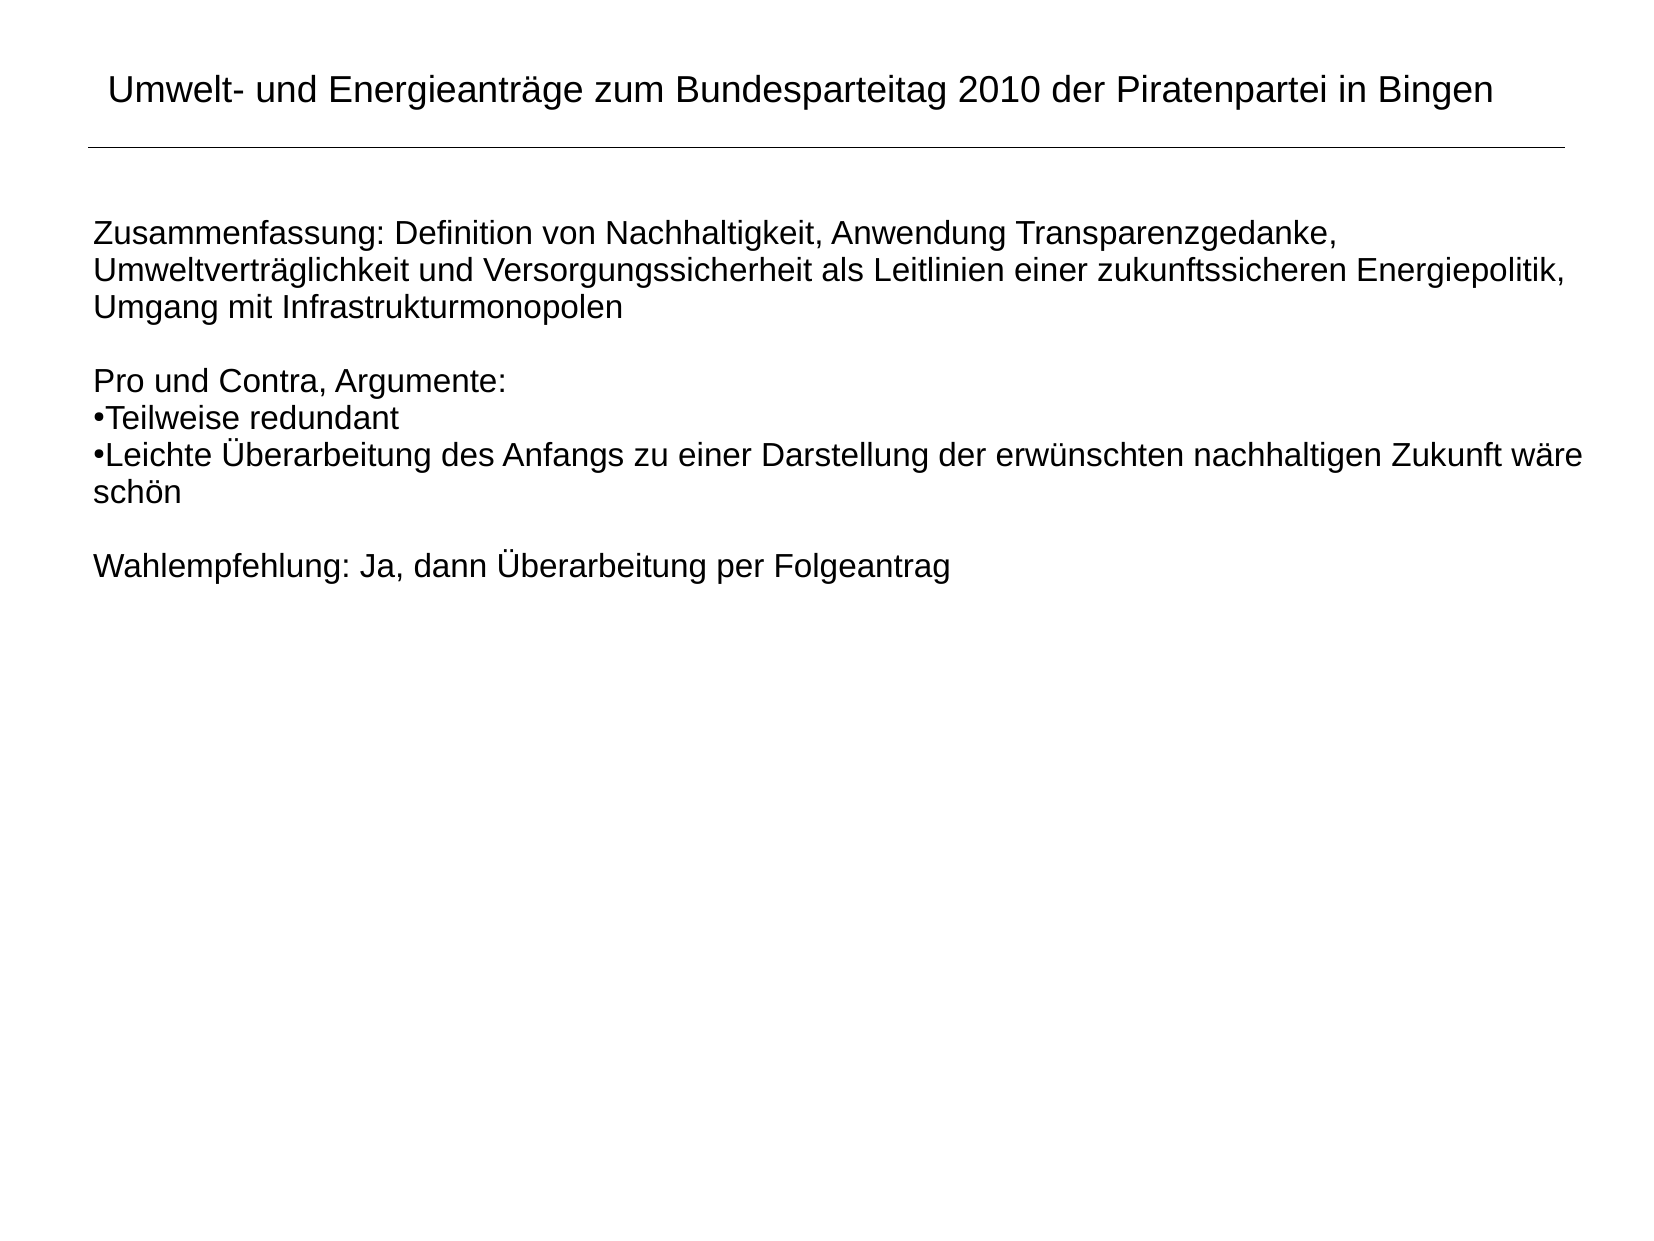

Zusammenfassung: Definition von Nachhaltigkeit, Anwendung Transparenzgedanke, Umweltverträglichkeit und Versorgungssicherheit als Leitlinien einer zukunftssicheren Energiepolitik, Umgang mit Infrastrukturmonopolen
Pro und Contra, Argumente:
Teilweise redundant
Leichte Überarbeitung des Anfangs zu einer Darstellung der erwünschten nachhaltigen Zukunft wäre schön
Wahlempfehlung: Ja, dann Überarbeitung per Folgeantrag